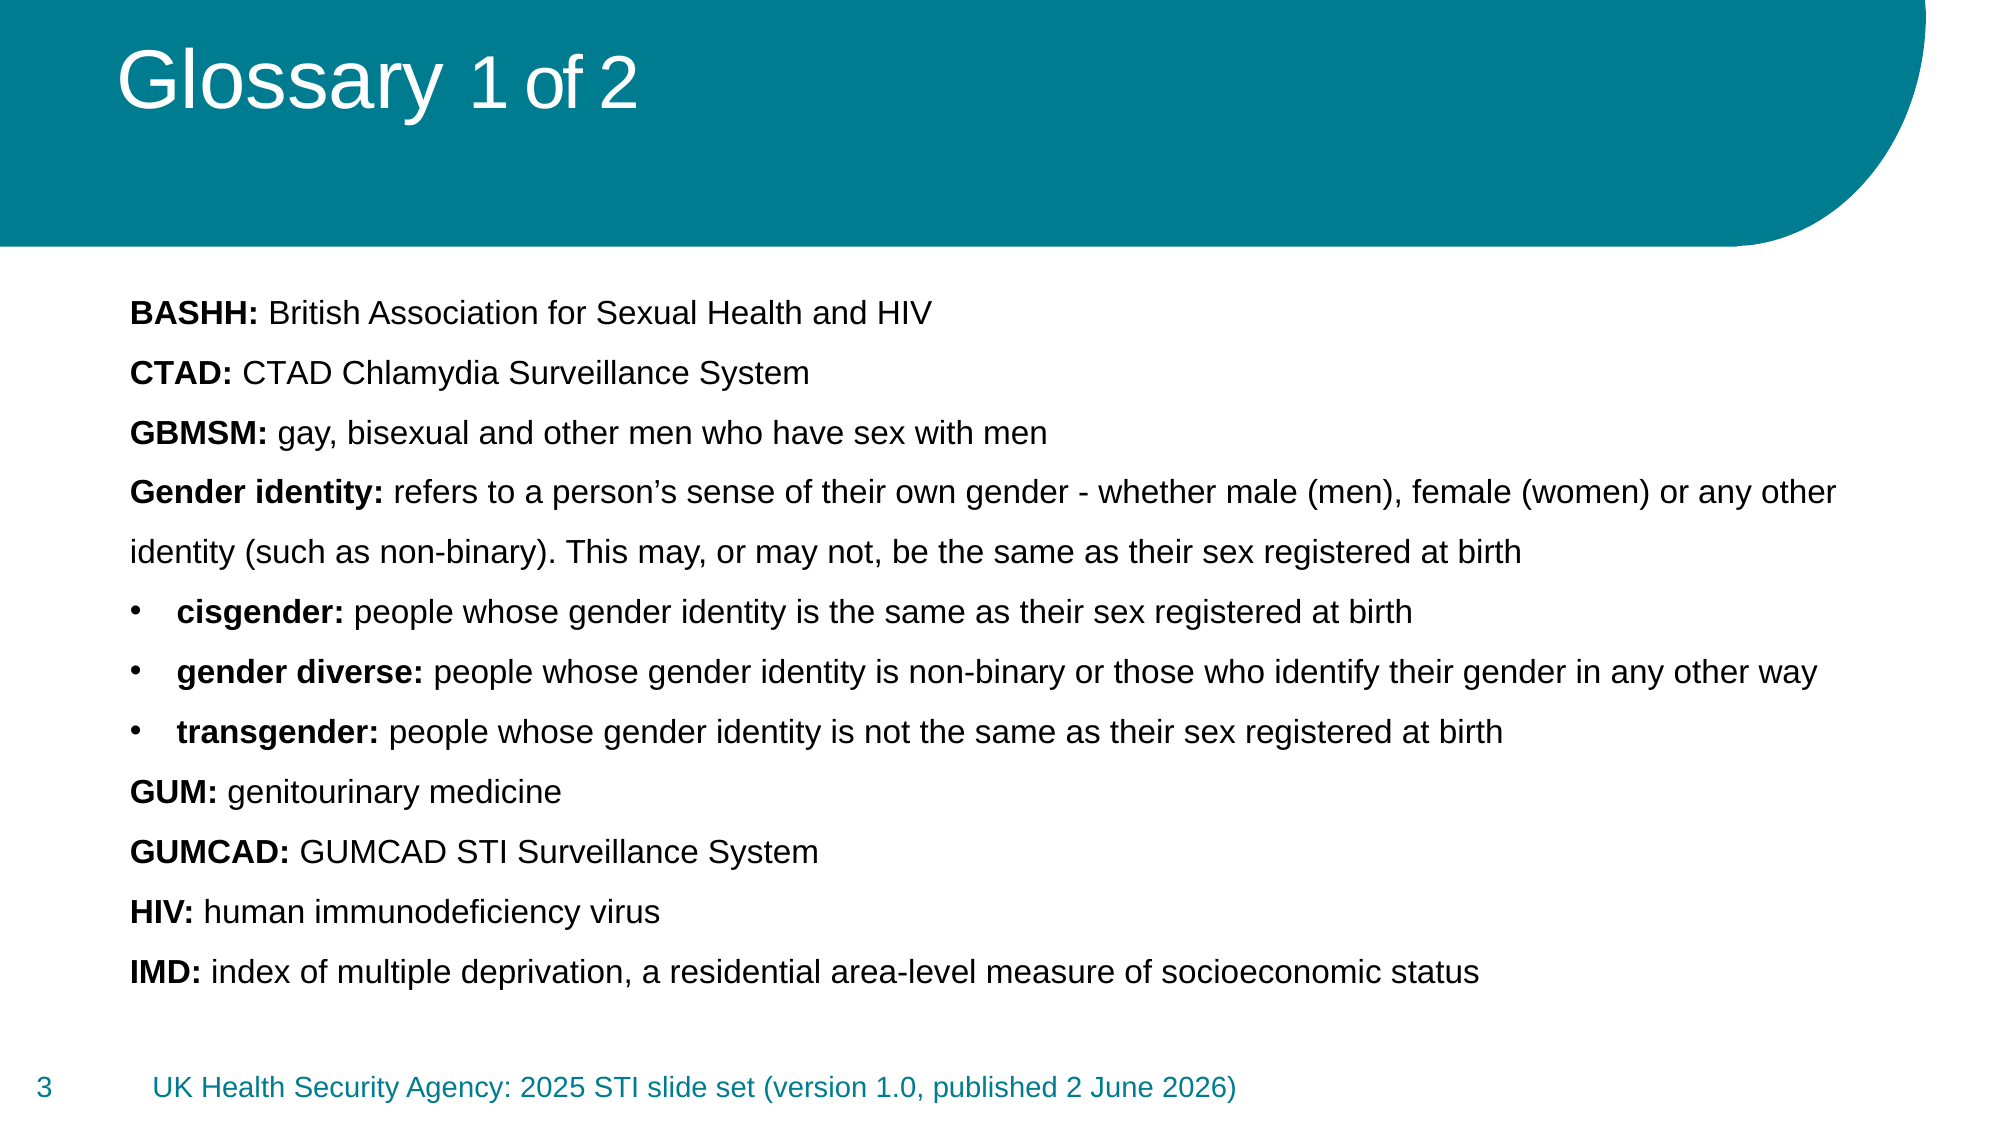

# Glossary 1 of 2
BASHH: British Association for Sexual Health and HIV
CTAD: CTAD Chlamydia Surveillance System
GBMSM: gay, bisexual and other men who have sex with men
Gender identity: refers to a person’s sense of their own gender - whether male (men), female (women) or any other identity (such as non-binary). This may, or may not, be the same as their sex registered at birth
cisgender: people whose gender identity is the same as their sex registered at birth
gender diverse: people whose gender identity is non-binary or those who identify their gender in any other way
transgender: people whose gender identity is not the same as their sex registered at birth
GUM: genitourinary medicine
GUMCAD: GUMCAD STI Surveillance System
HIV: human immunodeficiency virus
IMD: index of multiple deprivation, a residential area-level measure of socioeconomic status
3
UK Health Security Agency: 2025 STI slide set (version 1.0, published 2 June 2026)